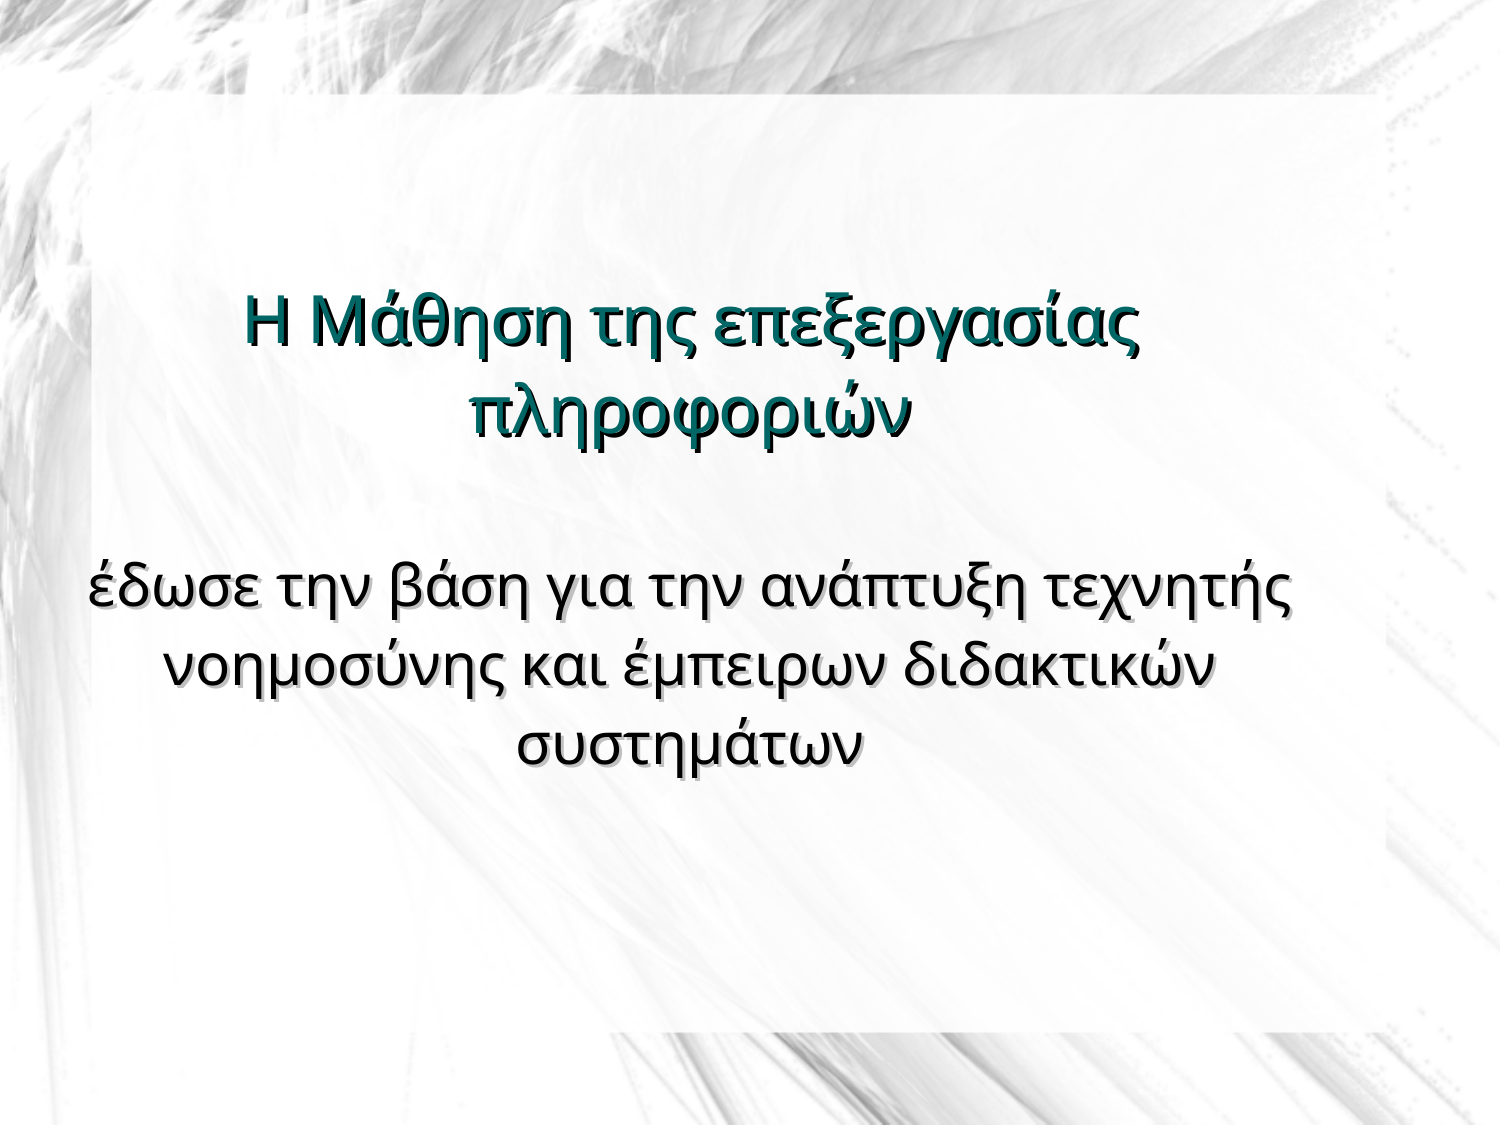

# Η Mάθηση της επεξεργασίας πληροφοριών έδωσε την βάση για την ανάπτυξη τεχνητής νοημοσύνης και έμπειρων διδακτικών συστημάτων